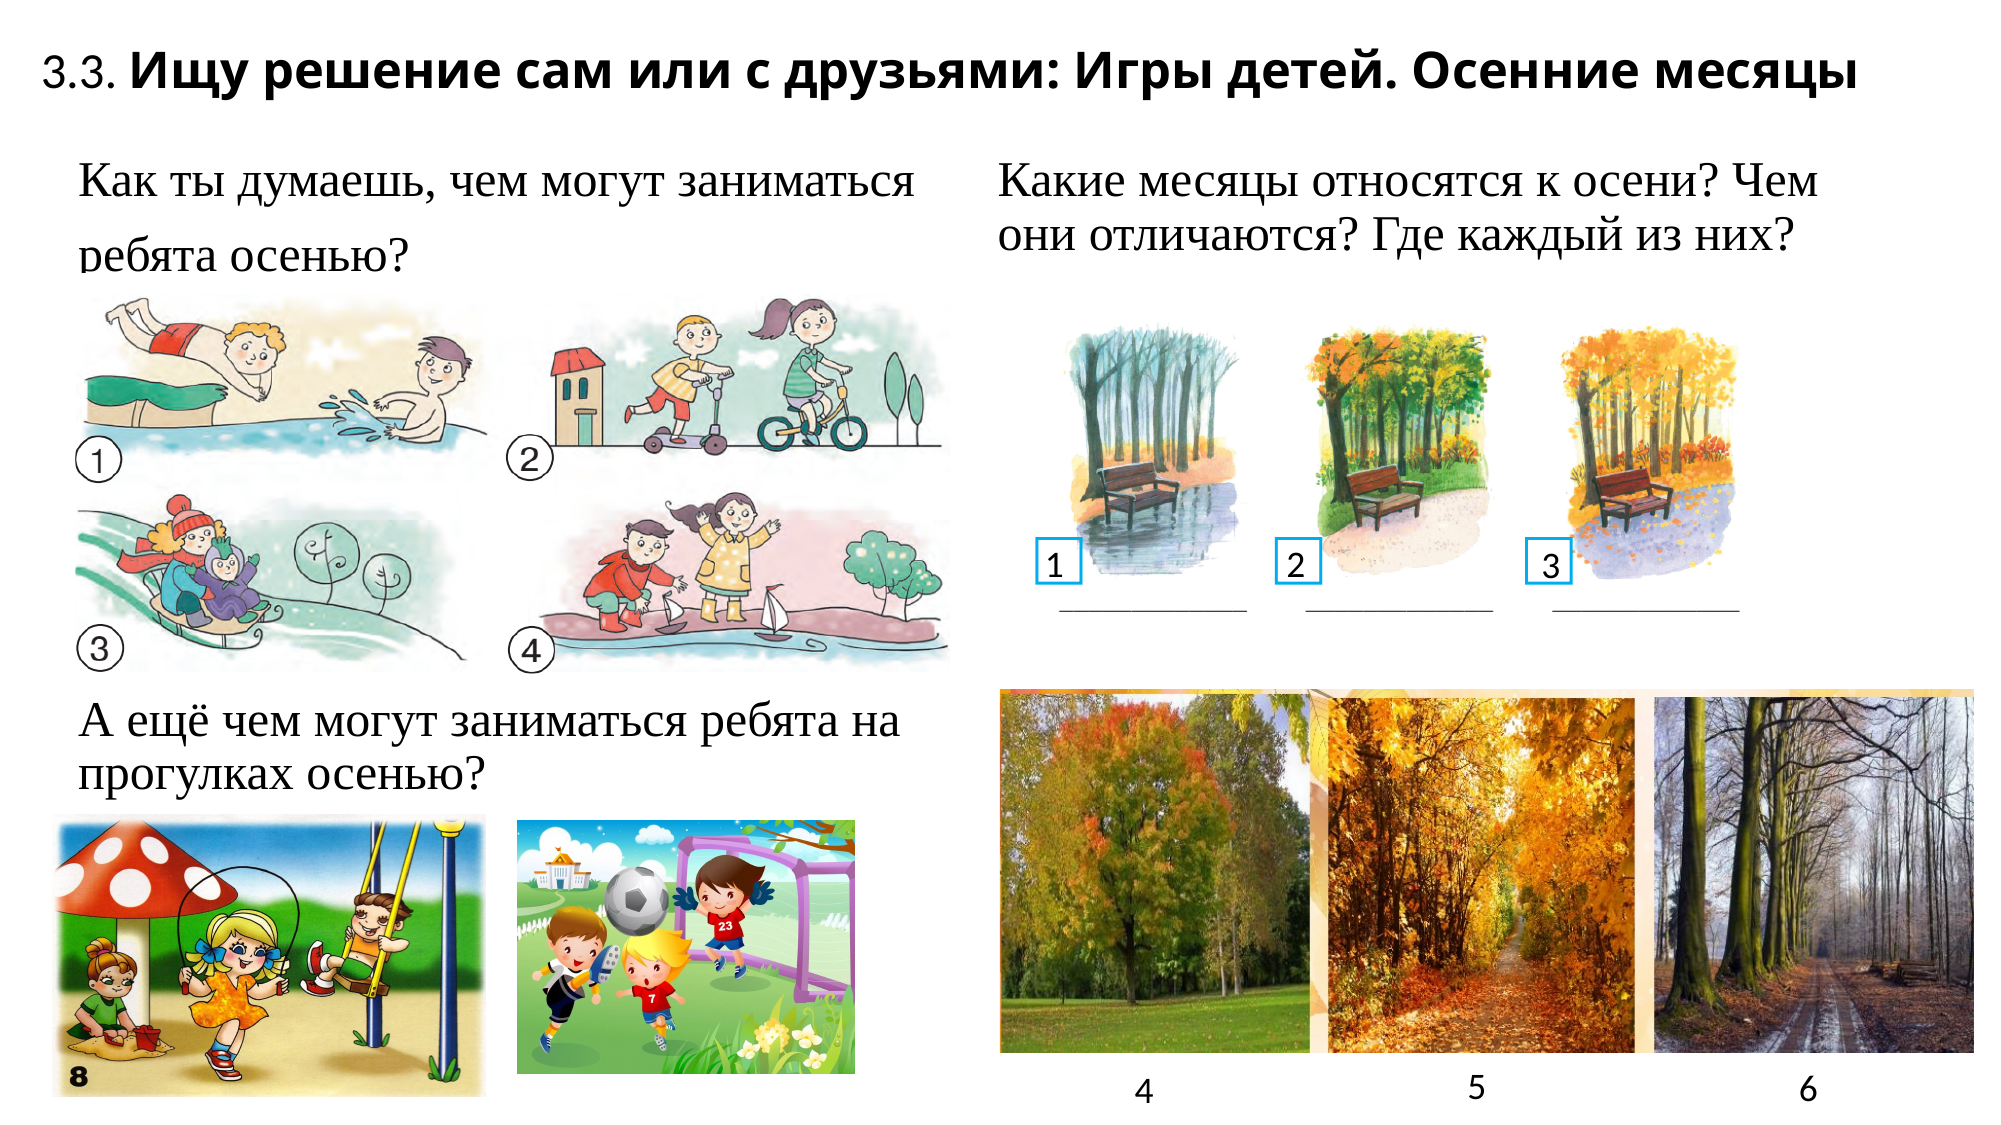

3.3. Ищу решение сам или с друзьями: Игры детей. Осенние месяцы
Какие месяцы относятся к осени? Чем они отличаются? Где каждый из них?
Как ты думаешь, чем могут заниматься
ребята осенью?
1
2
3
# А ещё чем могут заниматься ребята на прогулках осенью?
5
6
4